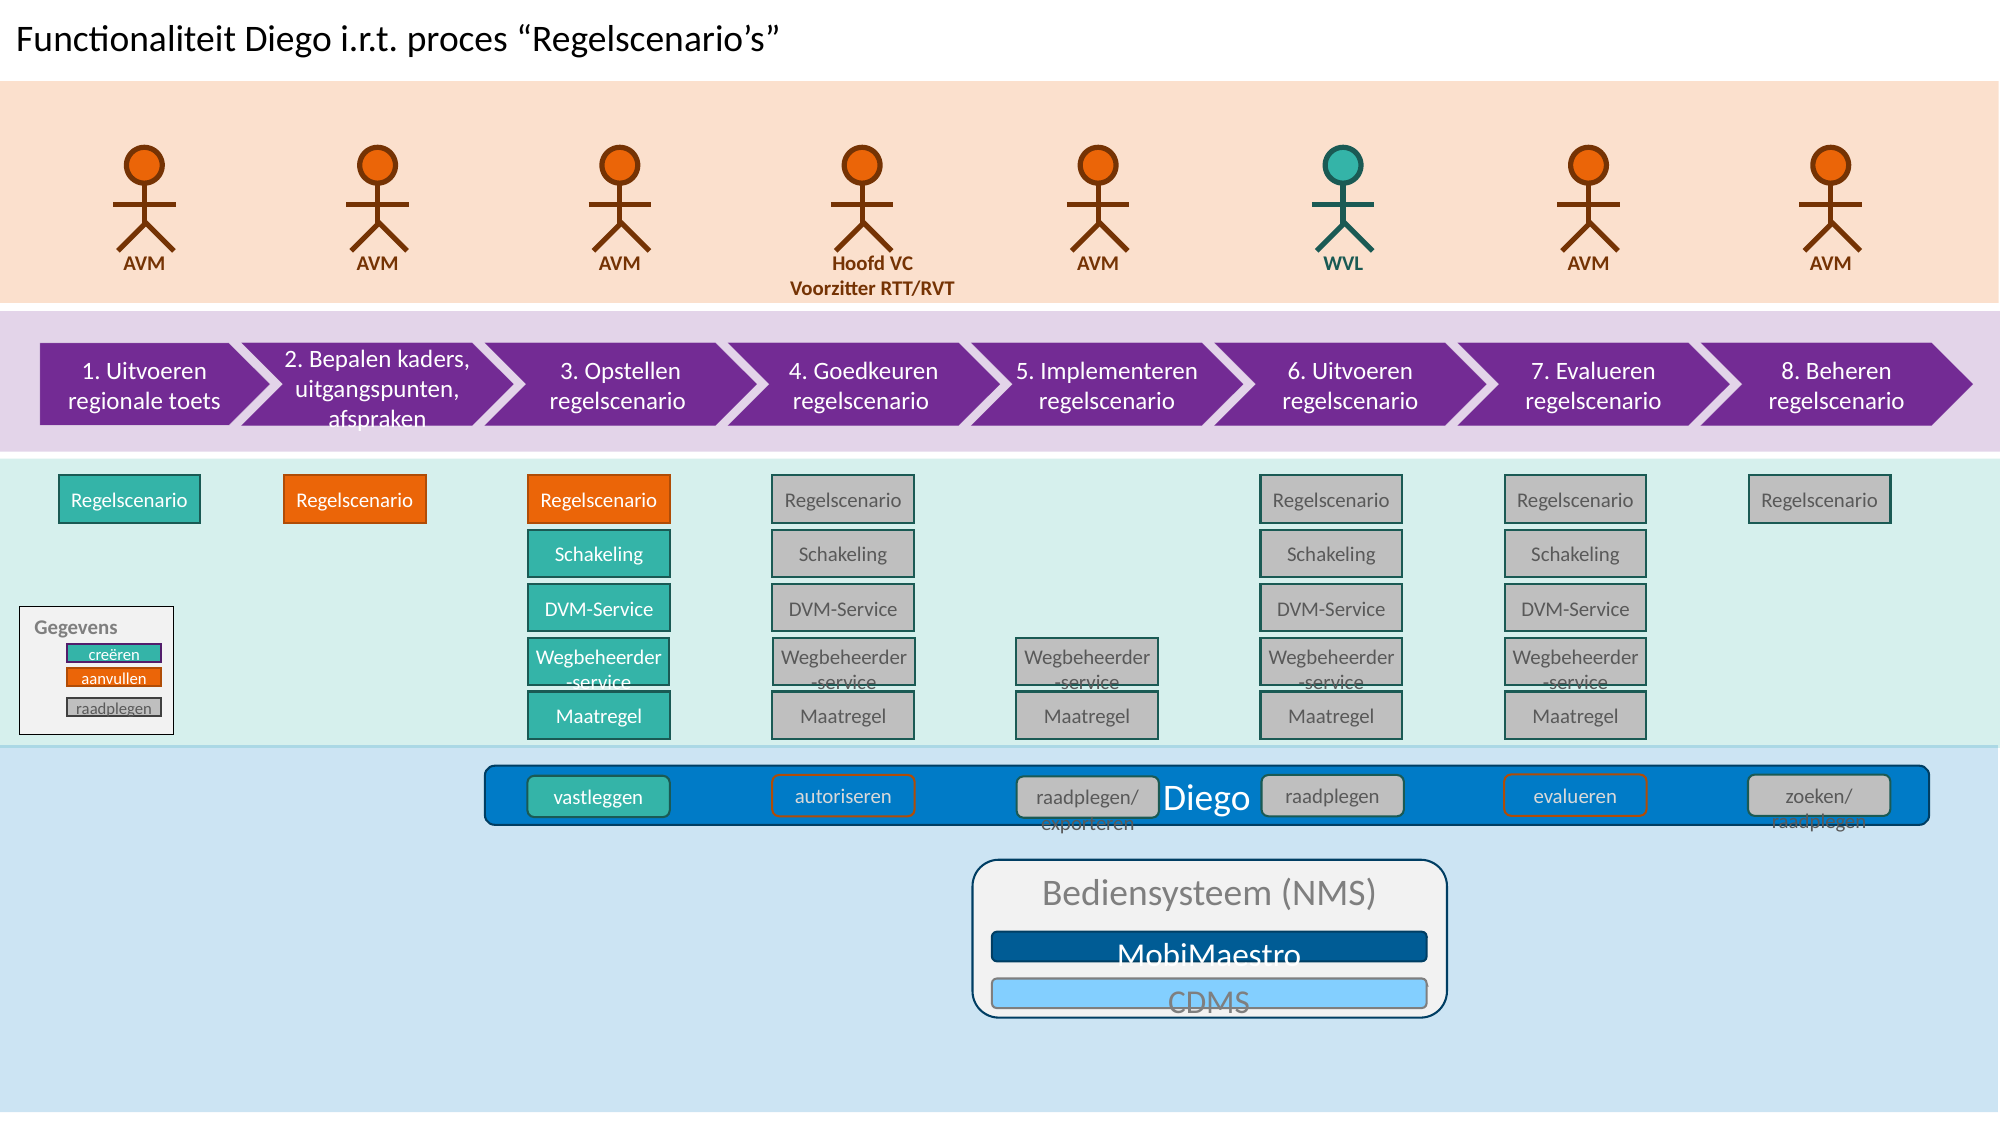

Functionaliteit Diego i.r.t. proces “Regelscenario’s”
AVM
AVM
AVM
Hoofd VC
Voorzitter RTT/RVT
AVM
WVL
AVM
AVM
1. Uitvoeren regionale toets
2. Bepalen kaders, uitgangspunten, afspraken
3. Opstellen
regelscenario
4. Goedkeuren
regelscenario
5. Implementeren regelscenario
6. Uitvoeren regelscenario
7. Evalueren regelscenario
8. Beheren regelscenario
Regelscenario
Regelscenario
Regelscenario
Regelscenario
Regelscenario
Regelscenario
Regelscenario
Schakeling
Schakeling
Schakeling
Schakeling
DVM-Service
DVM-Service
DVM-Service
DVM-Service
Gegevens
creëren
aanvullen
raadplegen
Wegbeheerder-service
Wegbeheerder-service
Wegbeheerder-service
Wegbeheerder-service
Wegbeheerder-service
Maatregel
Maatregel
Maatregel
Maatregel
Maatregel
Diego
evalueren
zoeken/ raadplegen
autoriseren
raadplegen
vastleggen
raadplegen/
exporteren
Bediensysteem (NMS)
MobiMaestro
CDMS